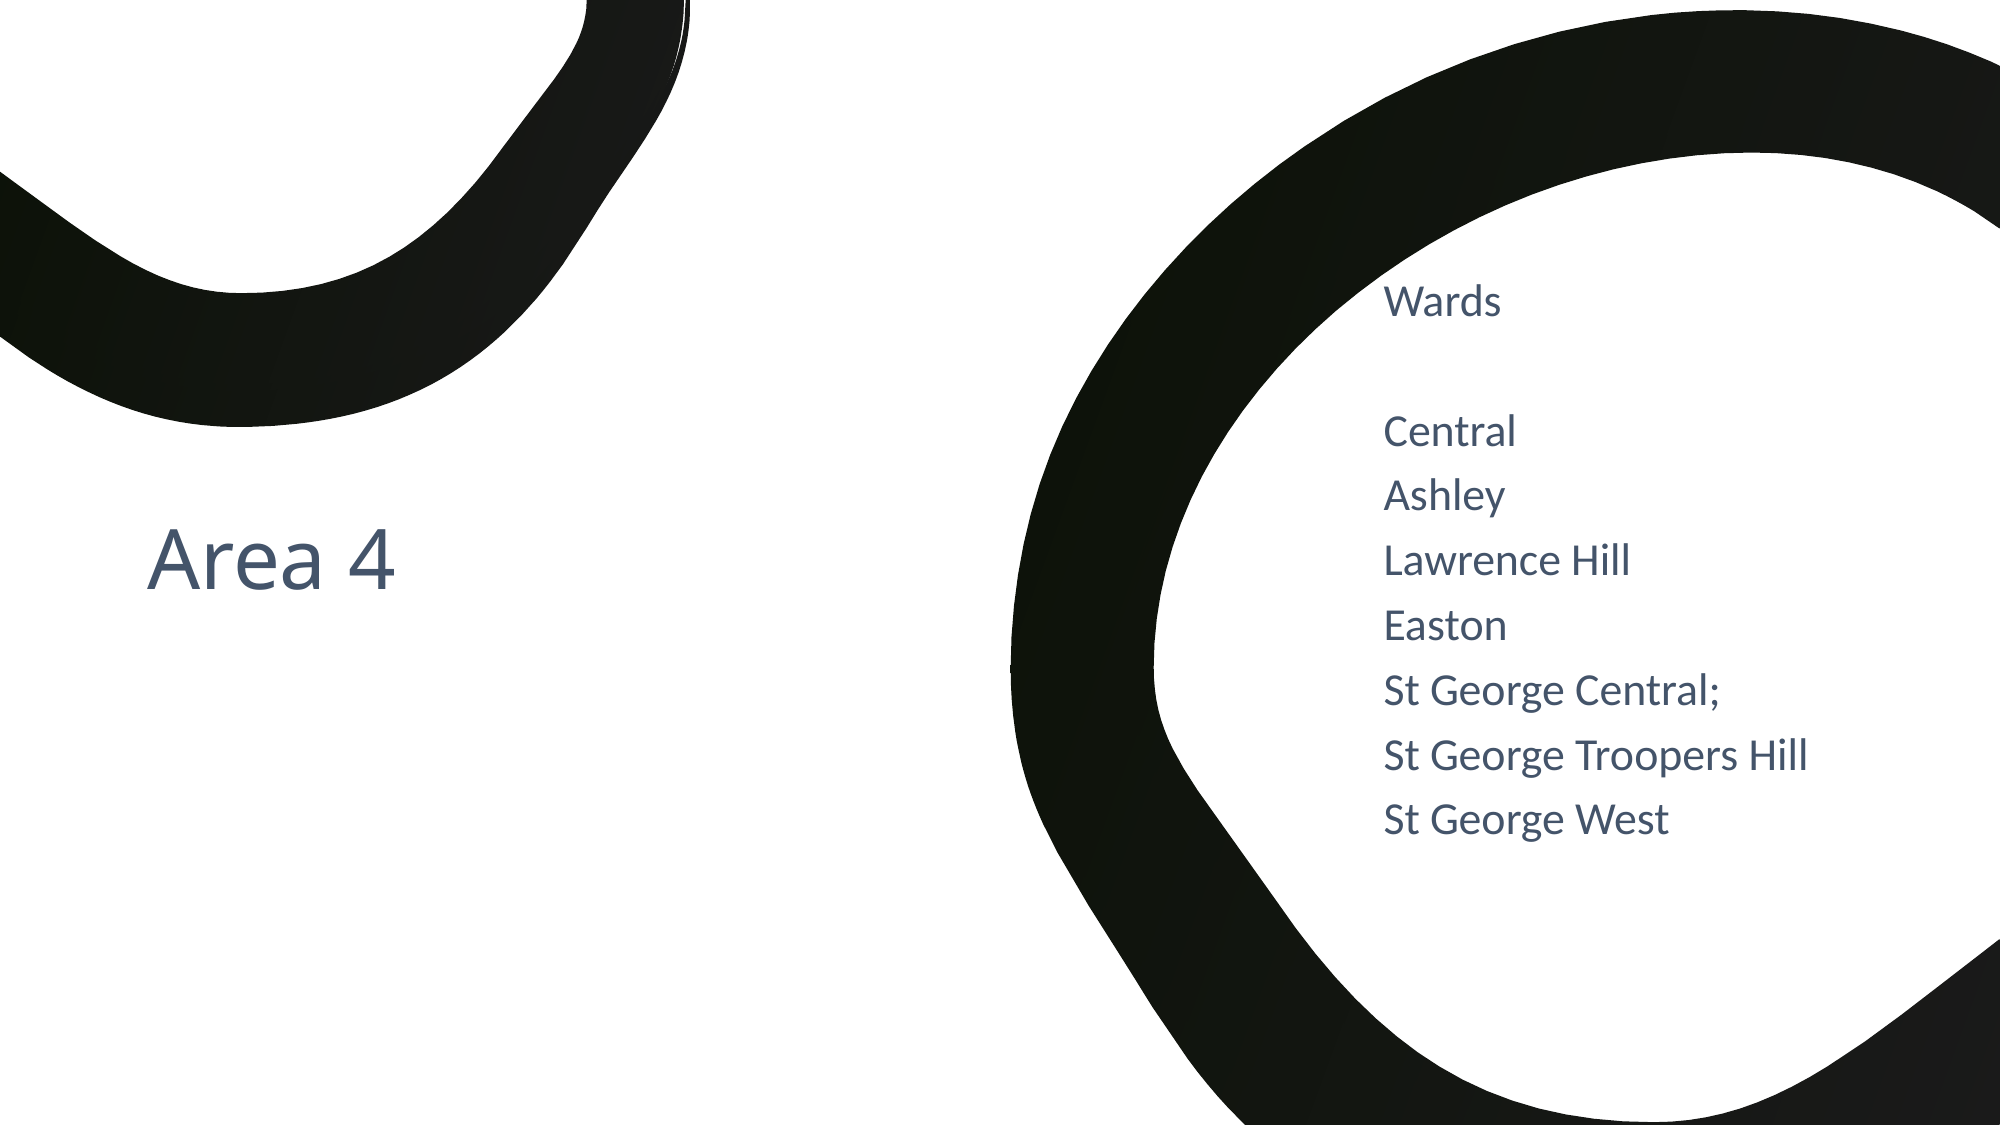

# Area 4
Wards
Central
Ashley
Lawrence Hill
Easton
St George Central;
St George Troopers Hill
St George West